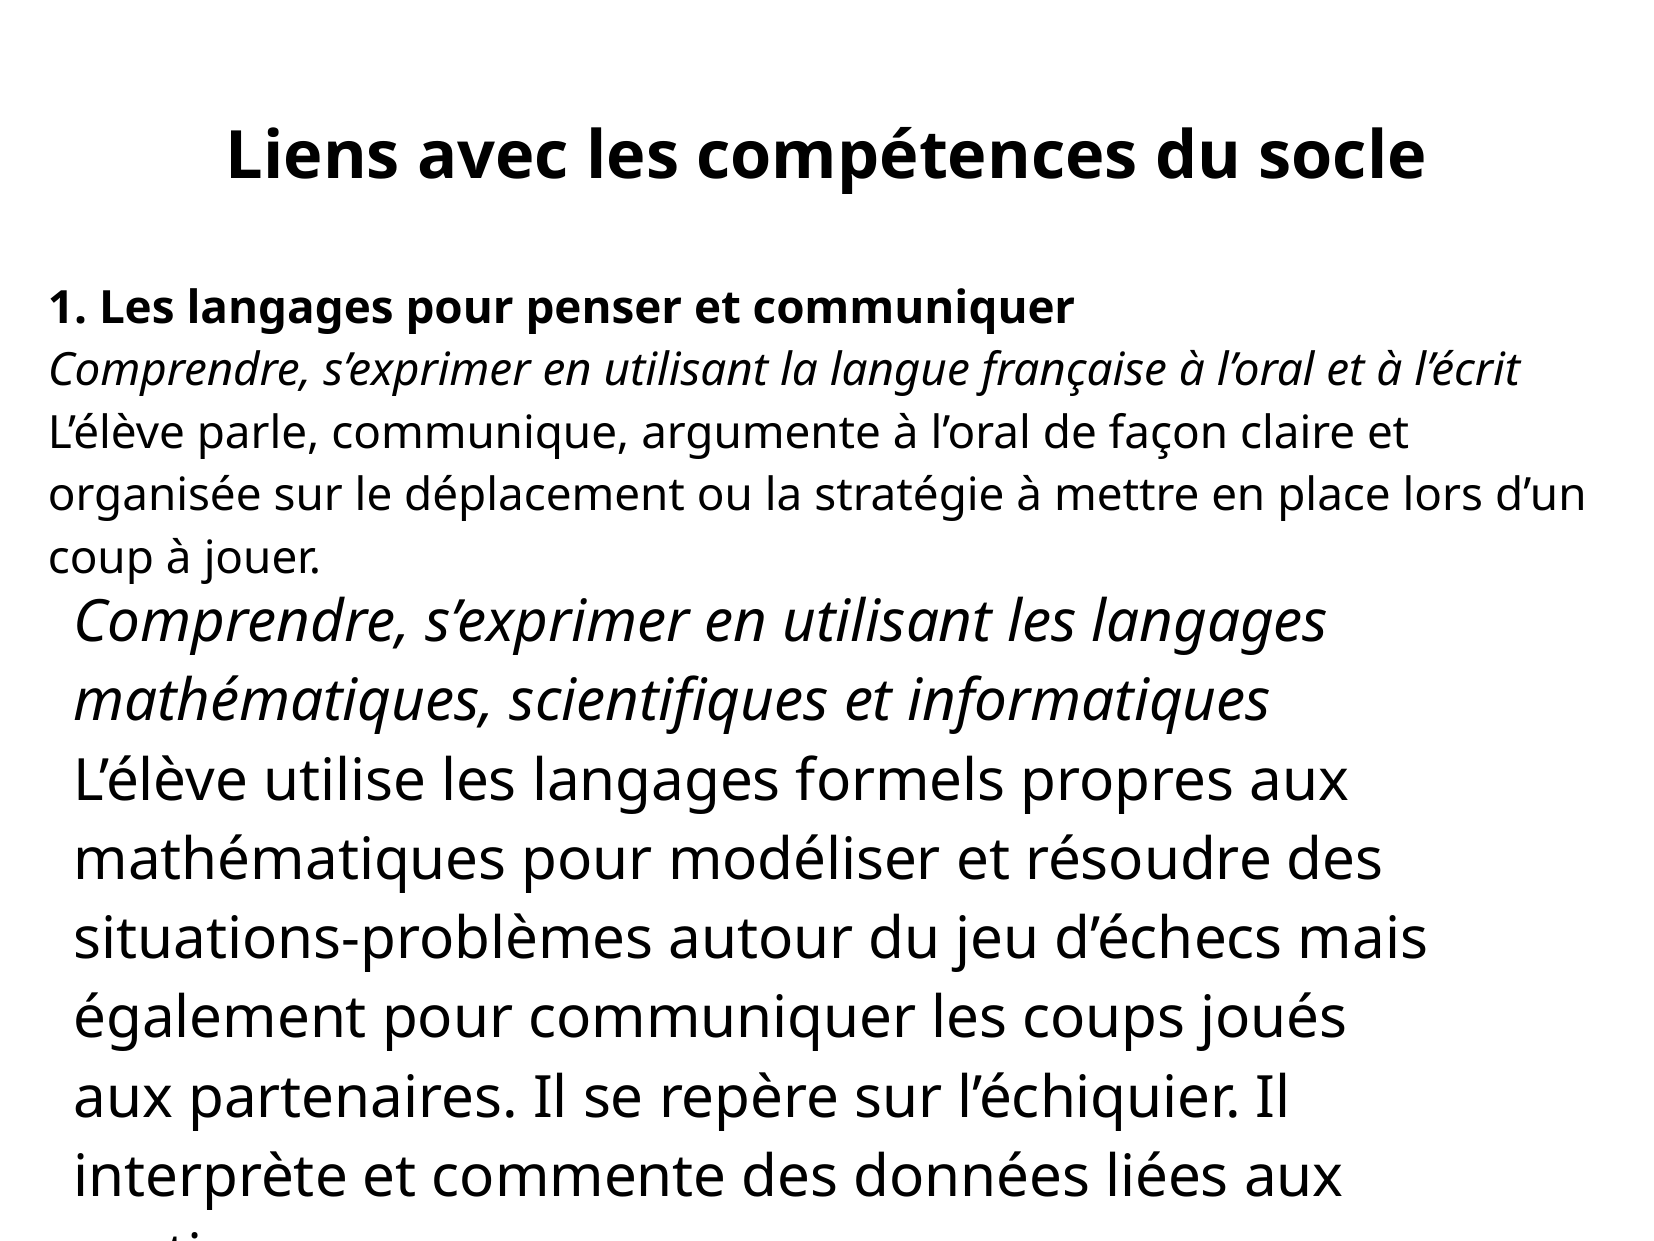

# Liens avec les compétences du socle
1. Les langages pour penser et communiquer
Comprendre, s’exprimer en utilisant la langue française à l’oral et à l’écrit
L’élève parle, communique, argumente à l’oral de façon claire et organisée sur le déplacement ou la stratégie à mettre en place lors d’un coup à jouer.
Comprendre, s’exprimer en utilisant les langages mathématiques, scientifiques et informatiques
L’élève utilise les langages formels propres aux mathématiques pour modéliser et résoudre des
situations-problèmes autour du jeu d’échecs mais également pour communiquer les coups joués
aux partenaires. Il se repère sur l’échiquier. Il interprète et commente des données liées aux parties..